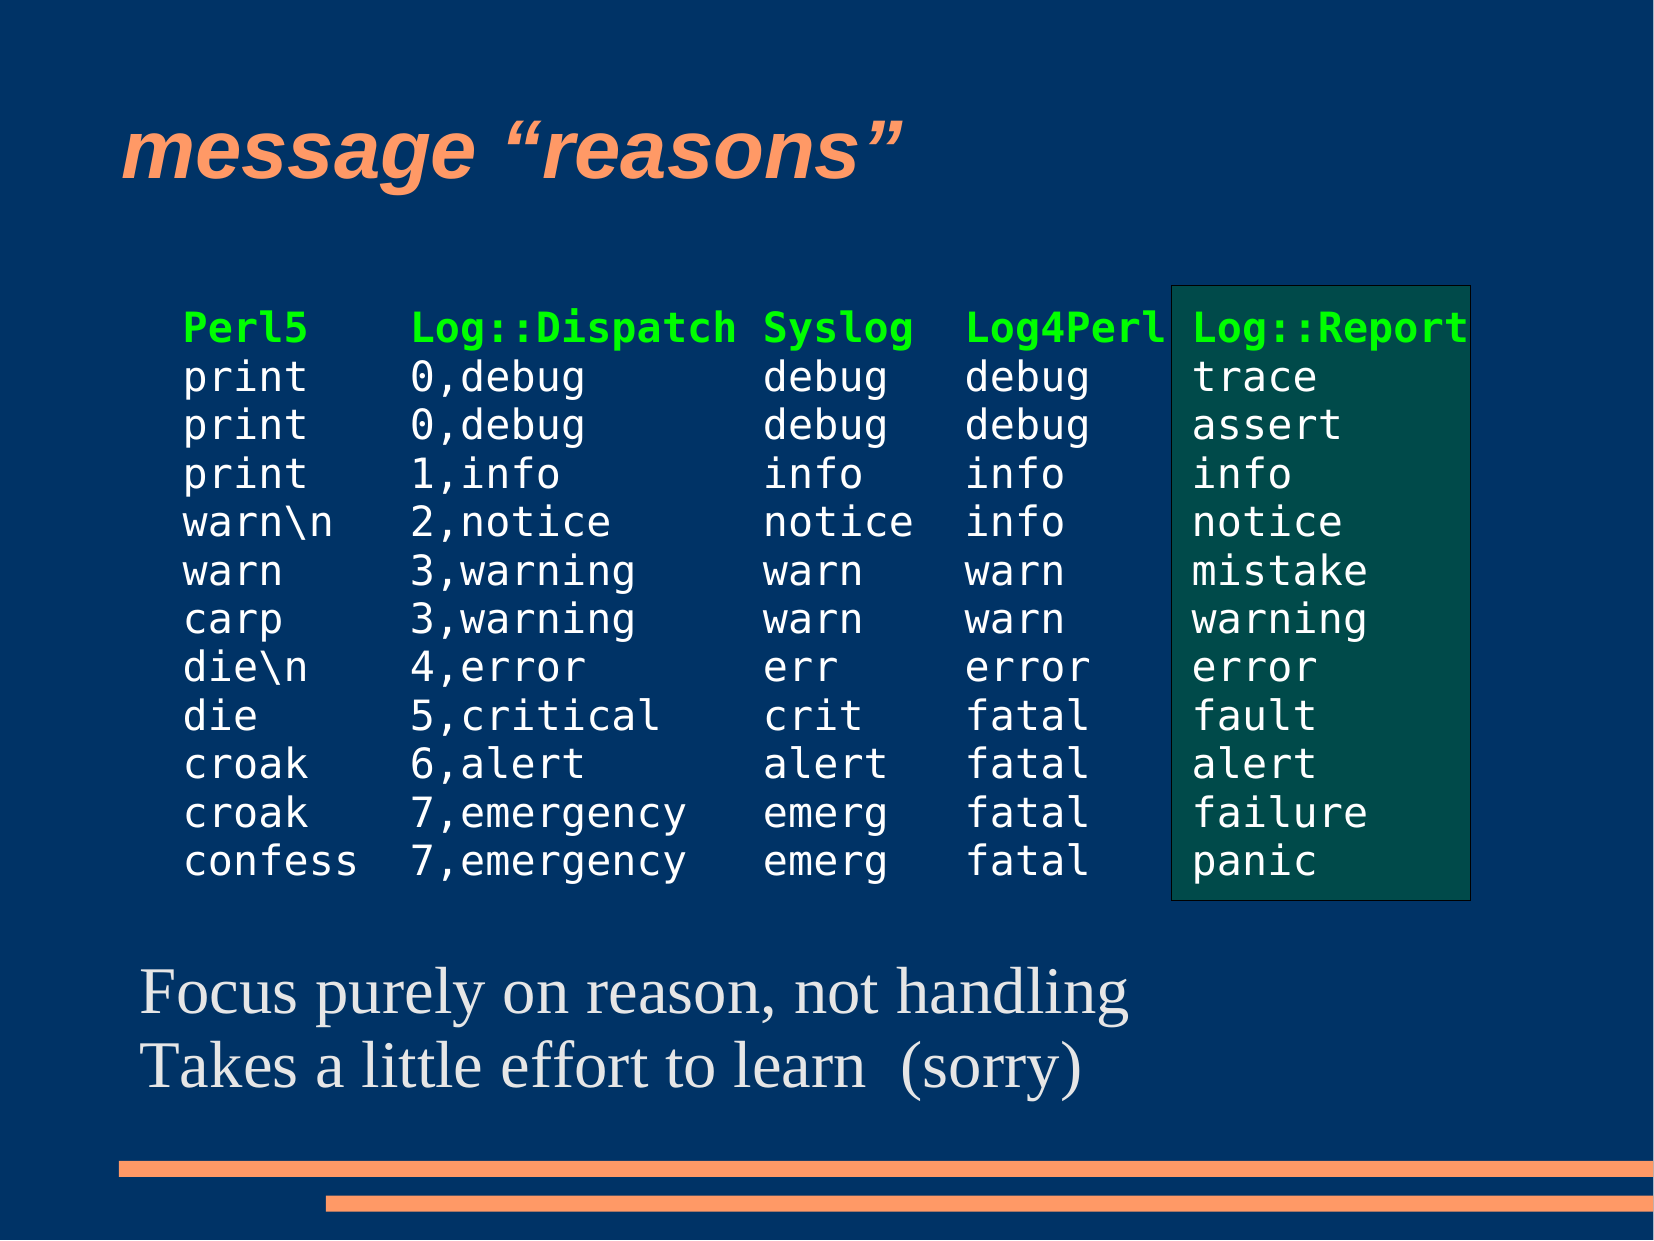

# message “reasons”
 Perl5 Log::Dispatch Syslog Log4Perl Log::Report
 print 0,debug debug debug trace
 print 0,debug debug debug assert
 print 1,info info info info
 warn\n 2,notice notice info notice
 warn 3,warning warn warn mistake
 carp 3,warning warn warn warning
 die\n 4,error err error error
 die 5,critical crit fatal fault
 croak 6,alert alert fatal alert
 croak 7,emergency emerg fatal failure
 confess 7,emergency emerg fatal panic
Focus purely on reason, not handling
Takes a little effort to learn (sorry)